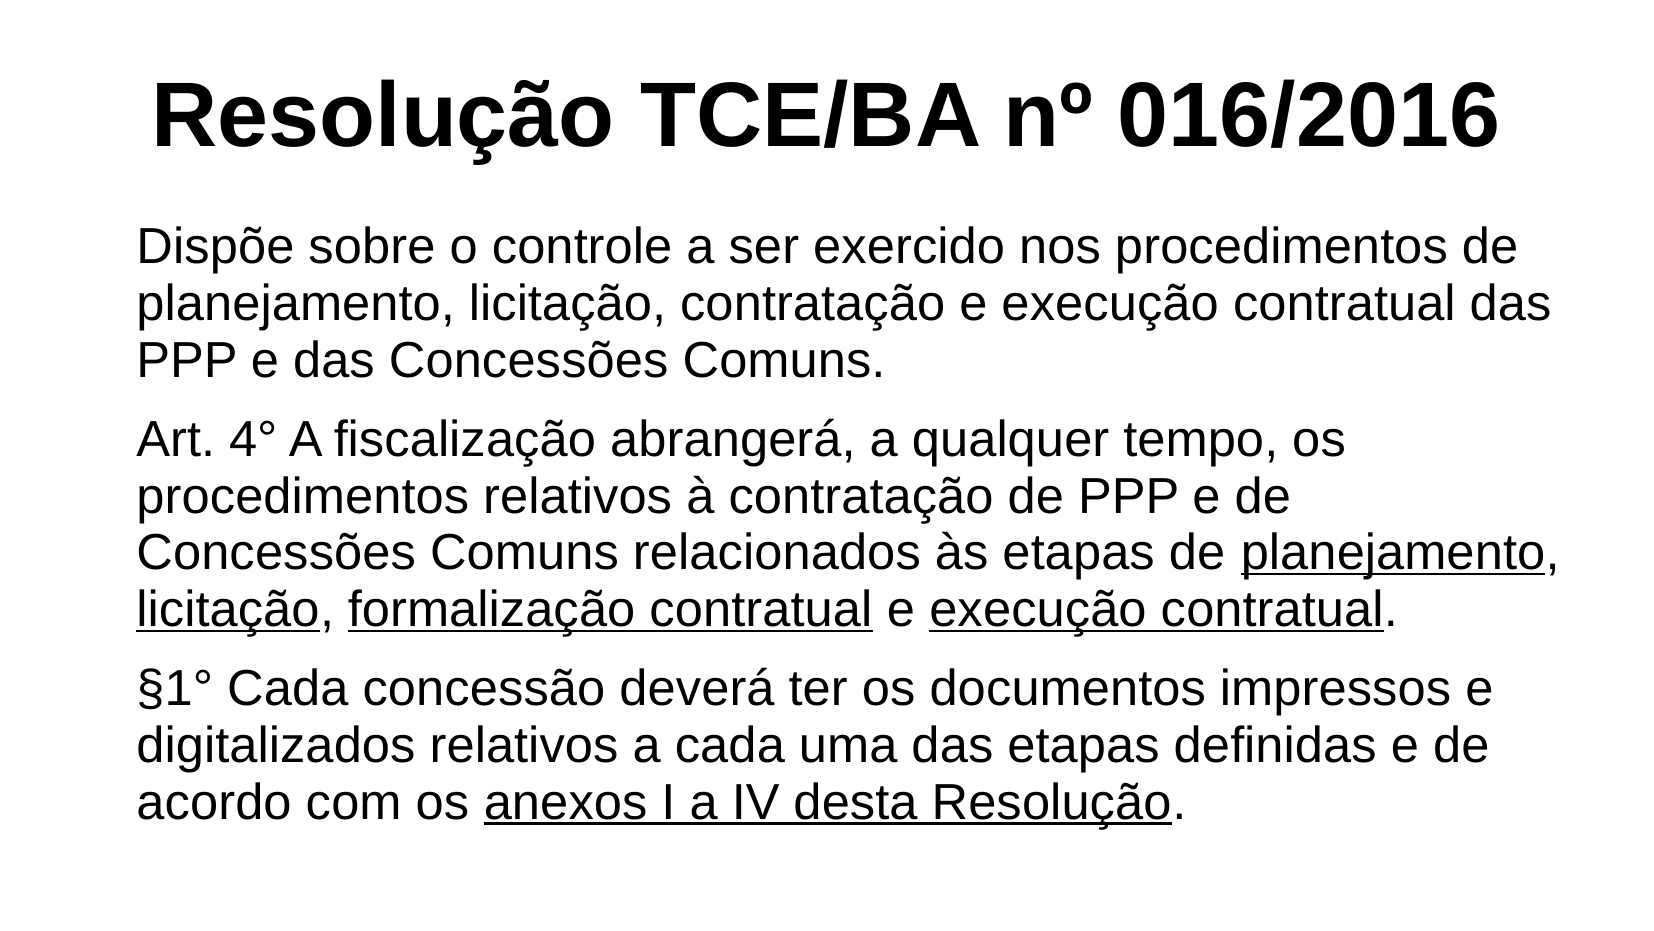

Resolução TCE/BA nº 016/2016
# Dispõe sobre o controle a ser exercido nos procedimentos de planejamento, licitação, contratação e execução contratual das PPP e das Concessões Comuns.
Art. 4° A fiscalização abrangerá, a qualquer tempo, os procedimentos relativos à contratação de PPP e de Concessões Comuns relacionados às etapas de planejamento, licitação, formalização contratual e execução contratual.
§1° Cada concessão deverá ter os documentos impressos e digitalizados relativos a cada uma das etapas definidas e de acordo com os anexos I a IV desta Resolução.